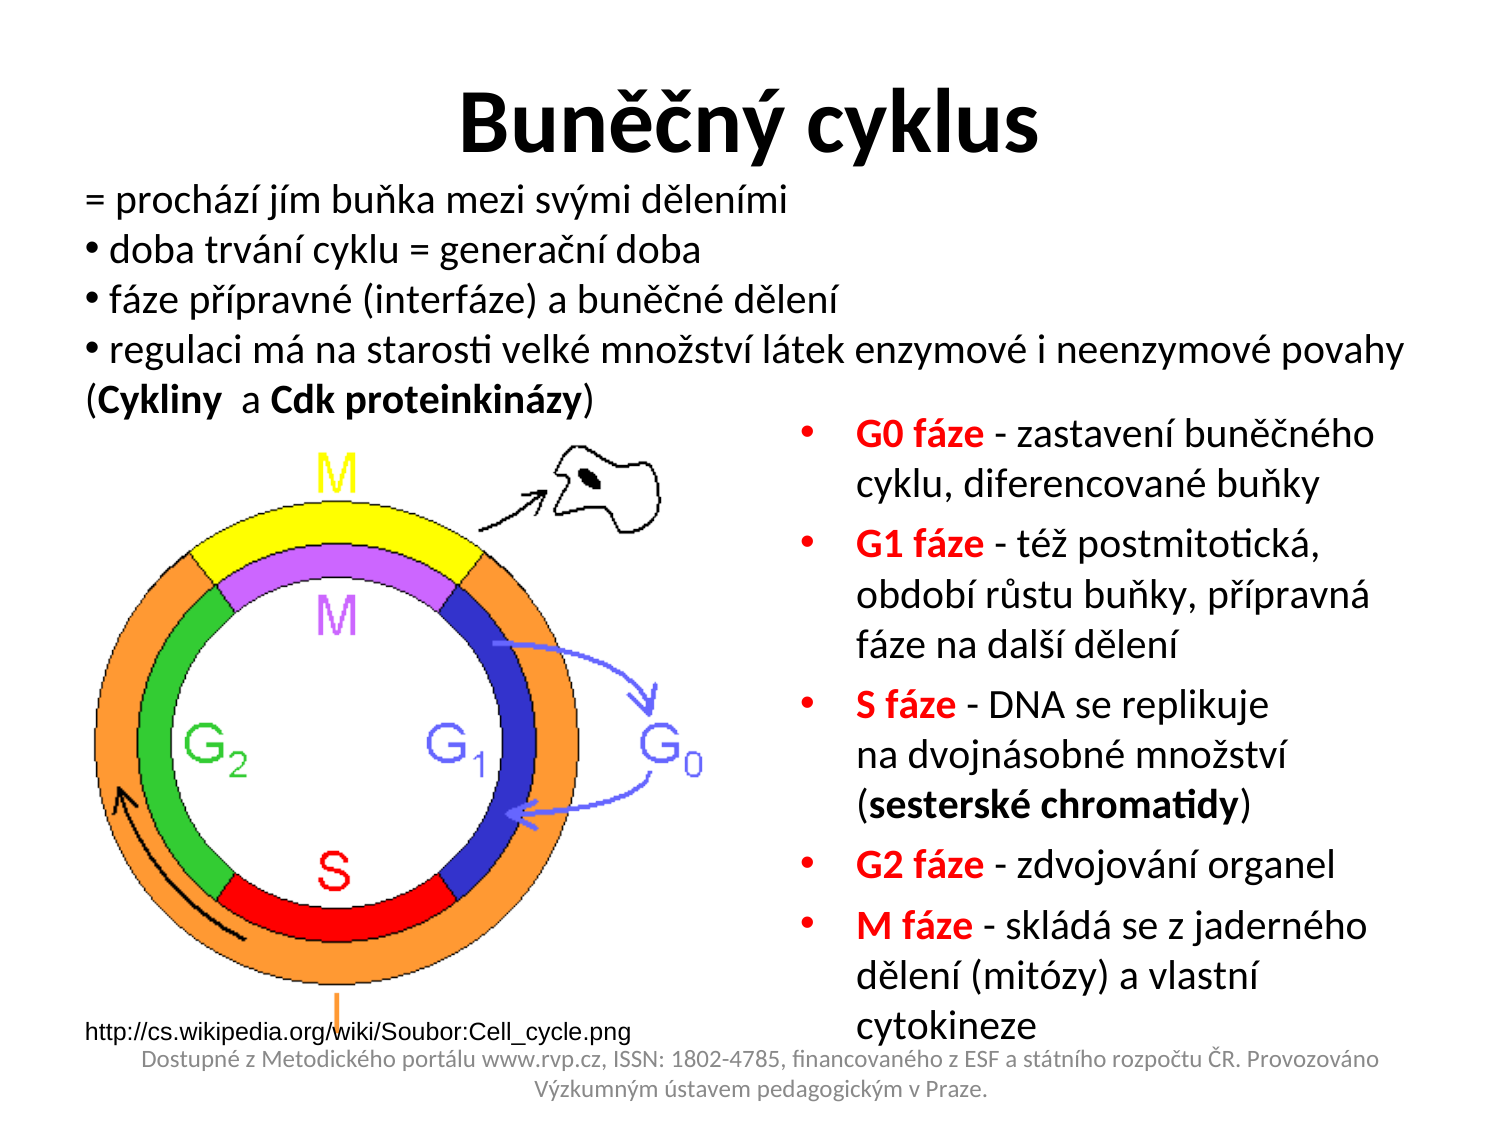

# Buněčný cyklus
= prochází jím buňka mezi svými děleními
 doba trvání cyklu = generační doba
 fáze přípravné (interfáze) a buněčné dělení
 regulaci má na starosti velké množství látek enzymové i neenzymové povahy (Cykliny a Cdk proteinkinázy)
G0 fáze - zastavení buněčného cyklu, diferencované buňky
G1 fáze - též postmitotická, období růstu buňky, přípravná fáze na další dělení
S fáze - DNA se replikuje
na dvojnásobné množství (sesterské chromatidy)
G2 fáze - zdvojování organel
M fáze - skládá se z jaderného dělení (mitózy) a vlastní cytokineze
http://cs.wikipedia.org/wiki/Soubor:Cell_cycle.png
Dostupné z Metodického portálu www.rvp.cz, ISSN: 1802-4785, financovaného z ESF a státního rozpočtu ČR. Provozováno Výzkumným ústavem pedagogickým v Praze.